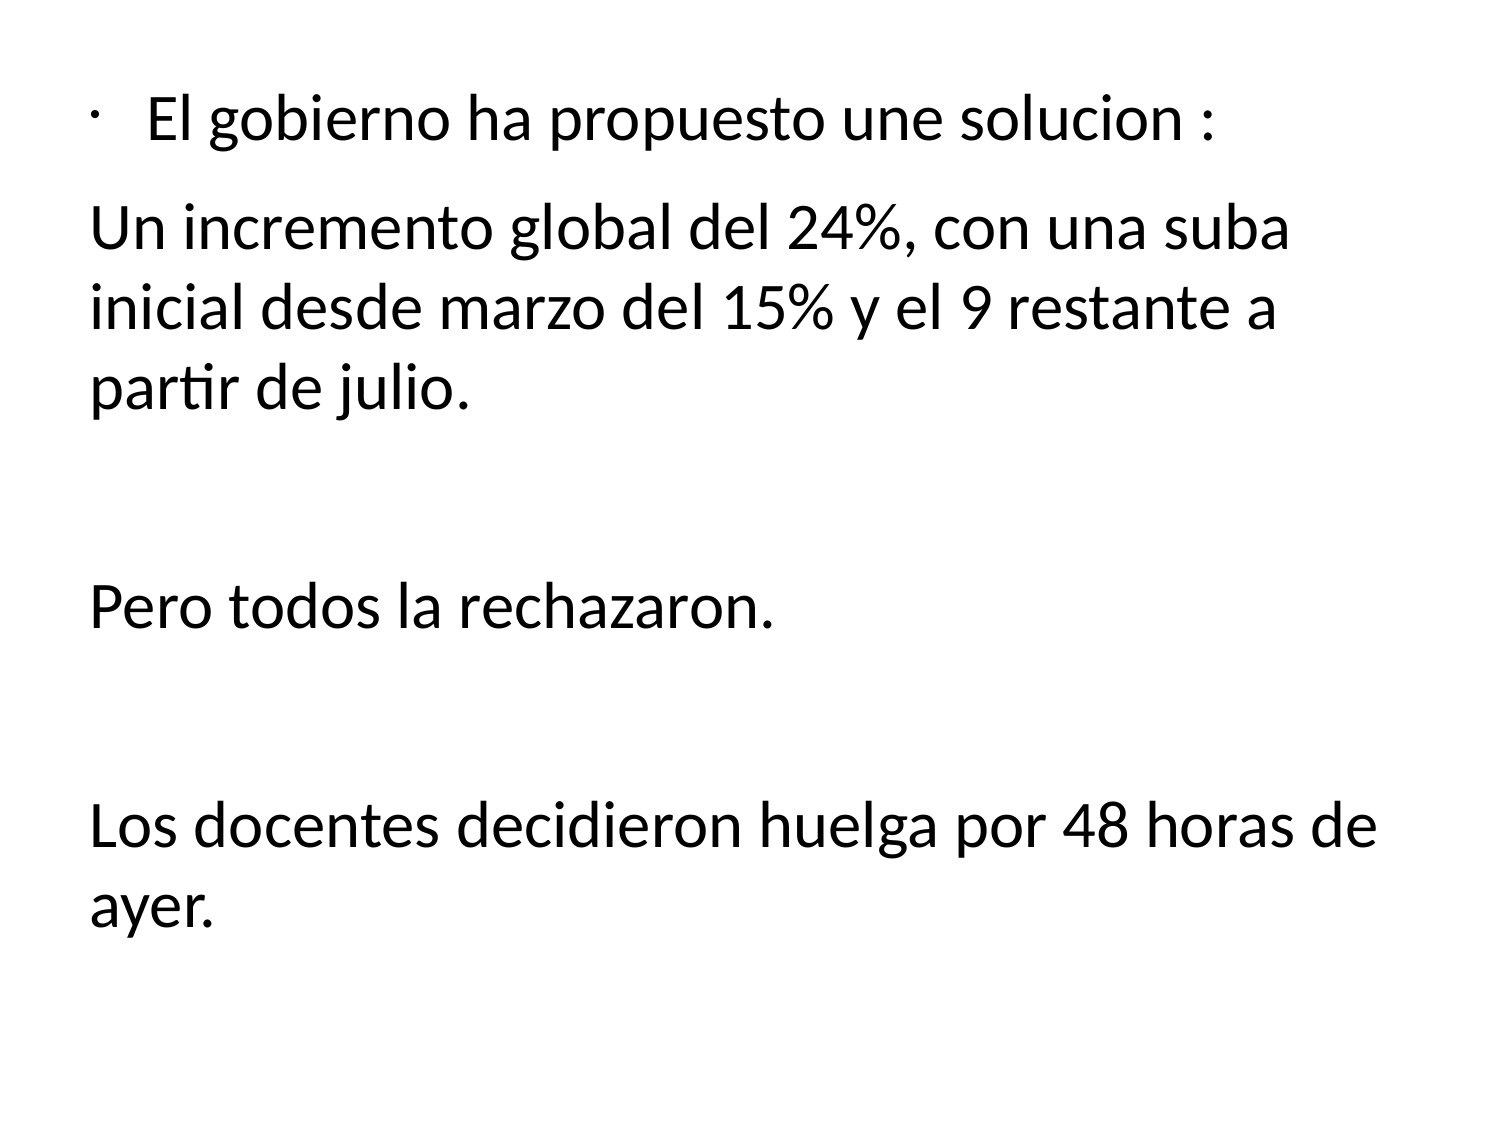

#
El gobierno ha propuesto une solucion :
Un incremento global del 24%, con una suba inicial desde marzo del 15% y el 9 restante a partir de julio.
Pero todos la rechazaron.
Los docentes decidieron huelga por 48 horas de ayer.